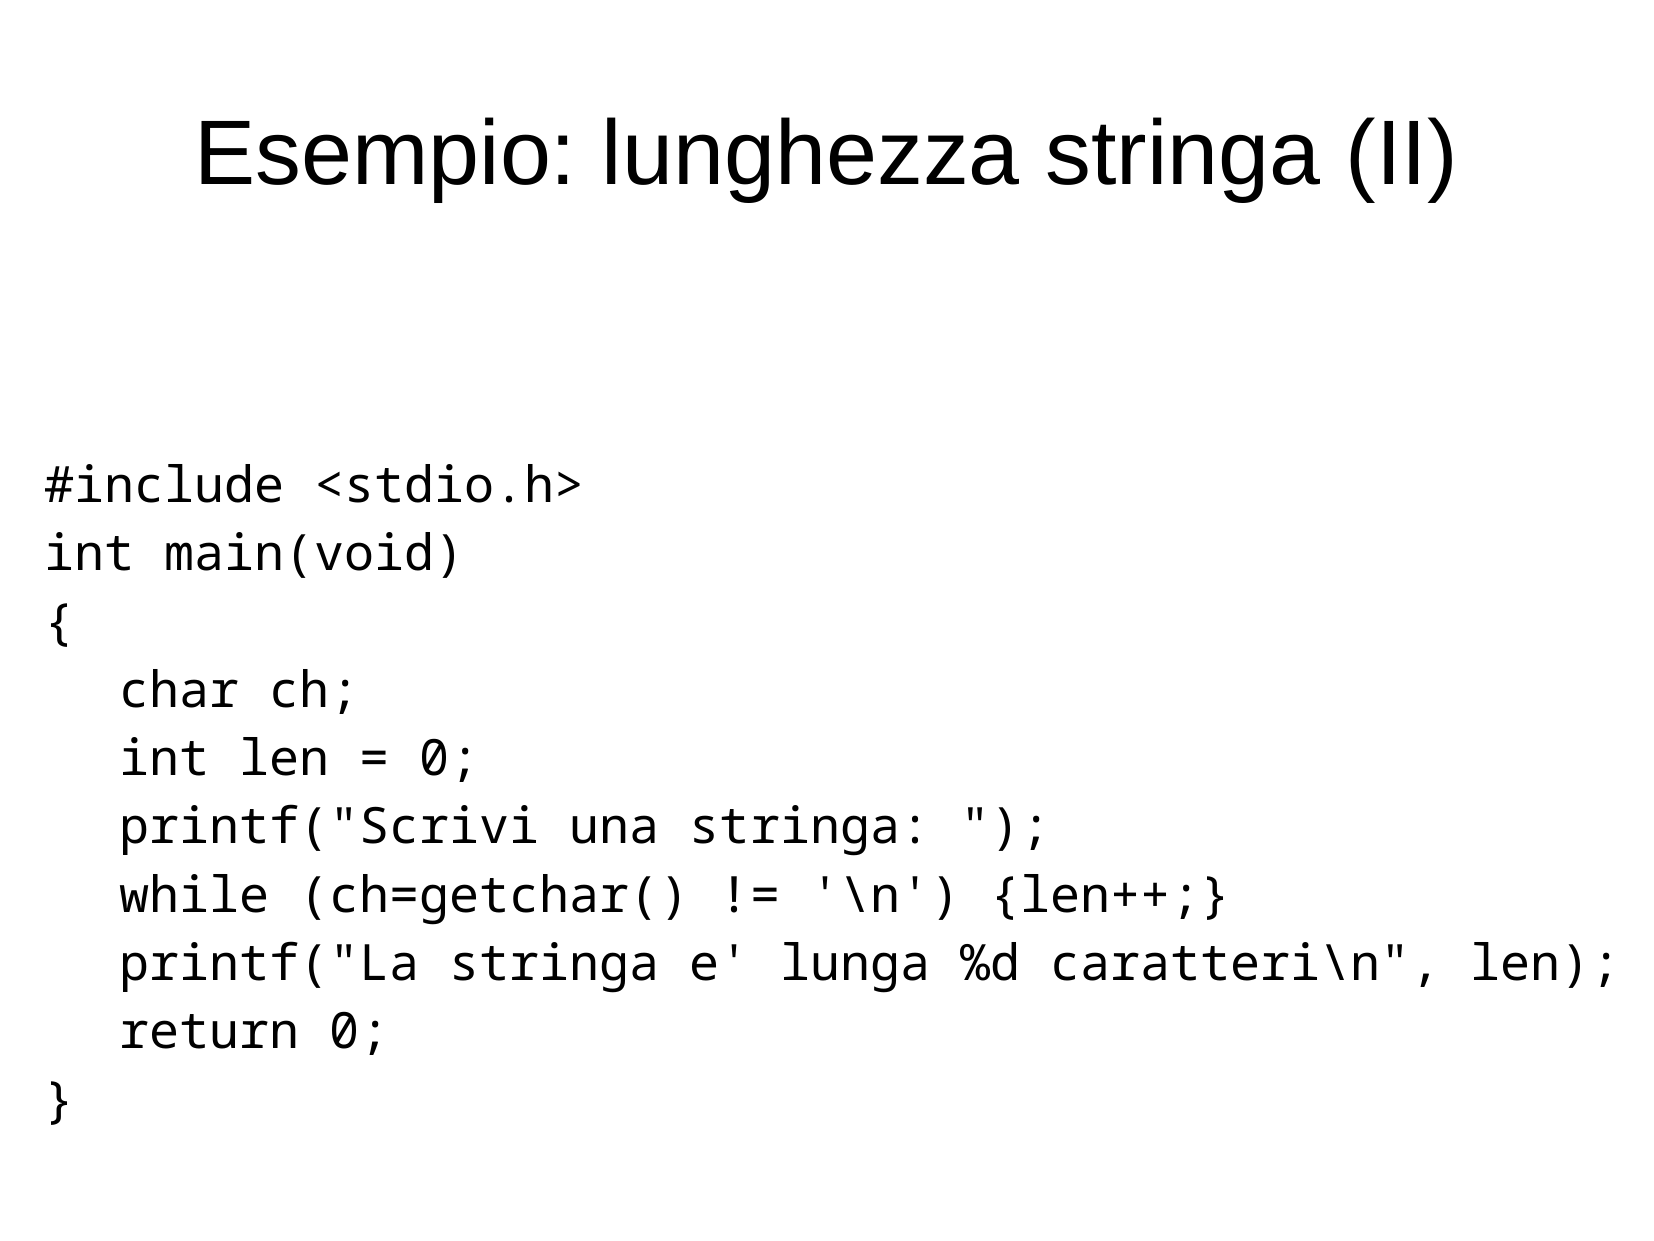

# Esempio: lunghezza stringa (II)
#include <stdio.h>
int main(void)
{
	char ch;
	int len = 0;
	printf("Scrivi una stringa: ");
	while (ch=getchar() != '\n') {len++;}
	printf("La stringa e' lunga %d caratteri\n", len);
	return 0;
}